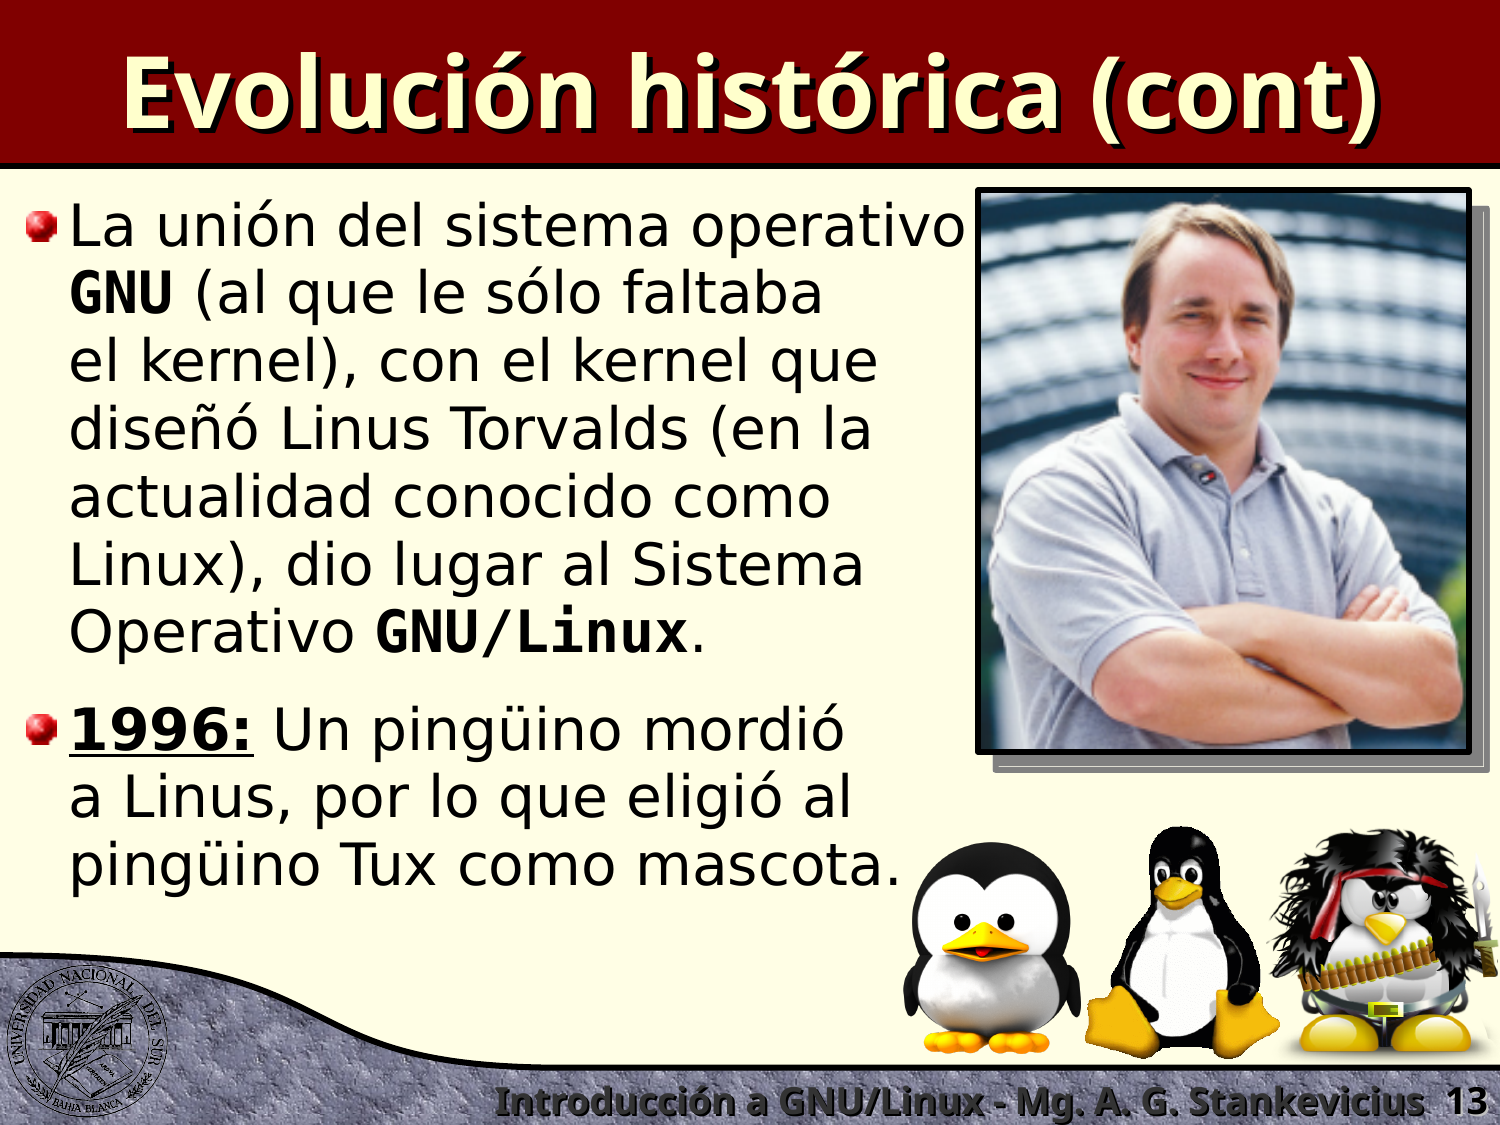

# Evolución histórica (cont)
La unión del sistema operativo
GNU (al que le sólo faltaba
el kernel), con el kernel que
diseñó Linus Torvalds (en la
actualidad conocido como
Linux), dio lugar al Sistema
Operativo GNU/Linux.
1996: Un pingüino mordió
a Linus, por lo que eligió al
pingüino Tux como mascota.
13